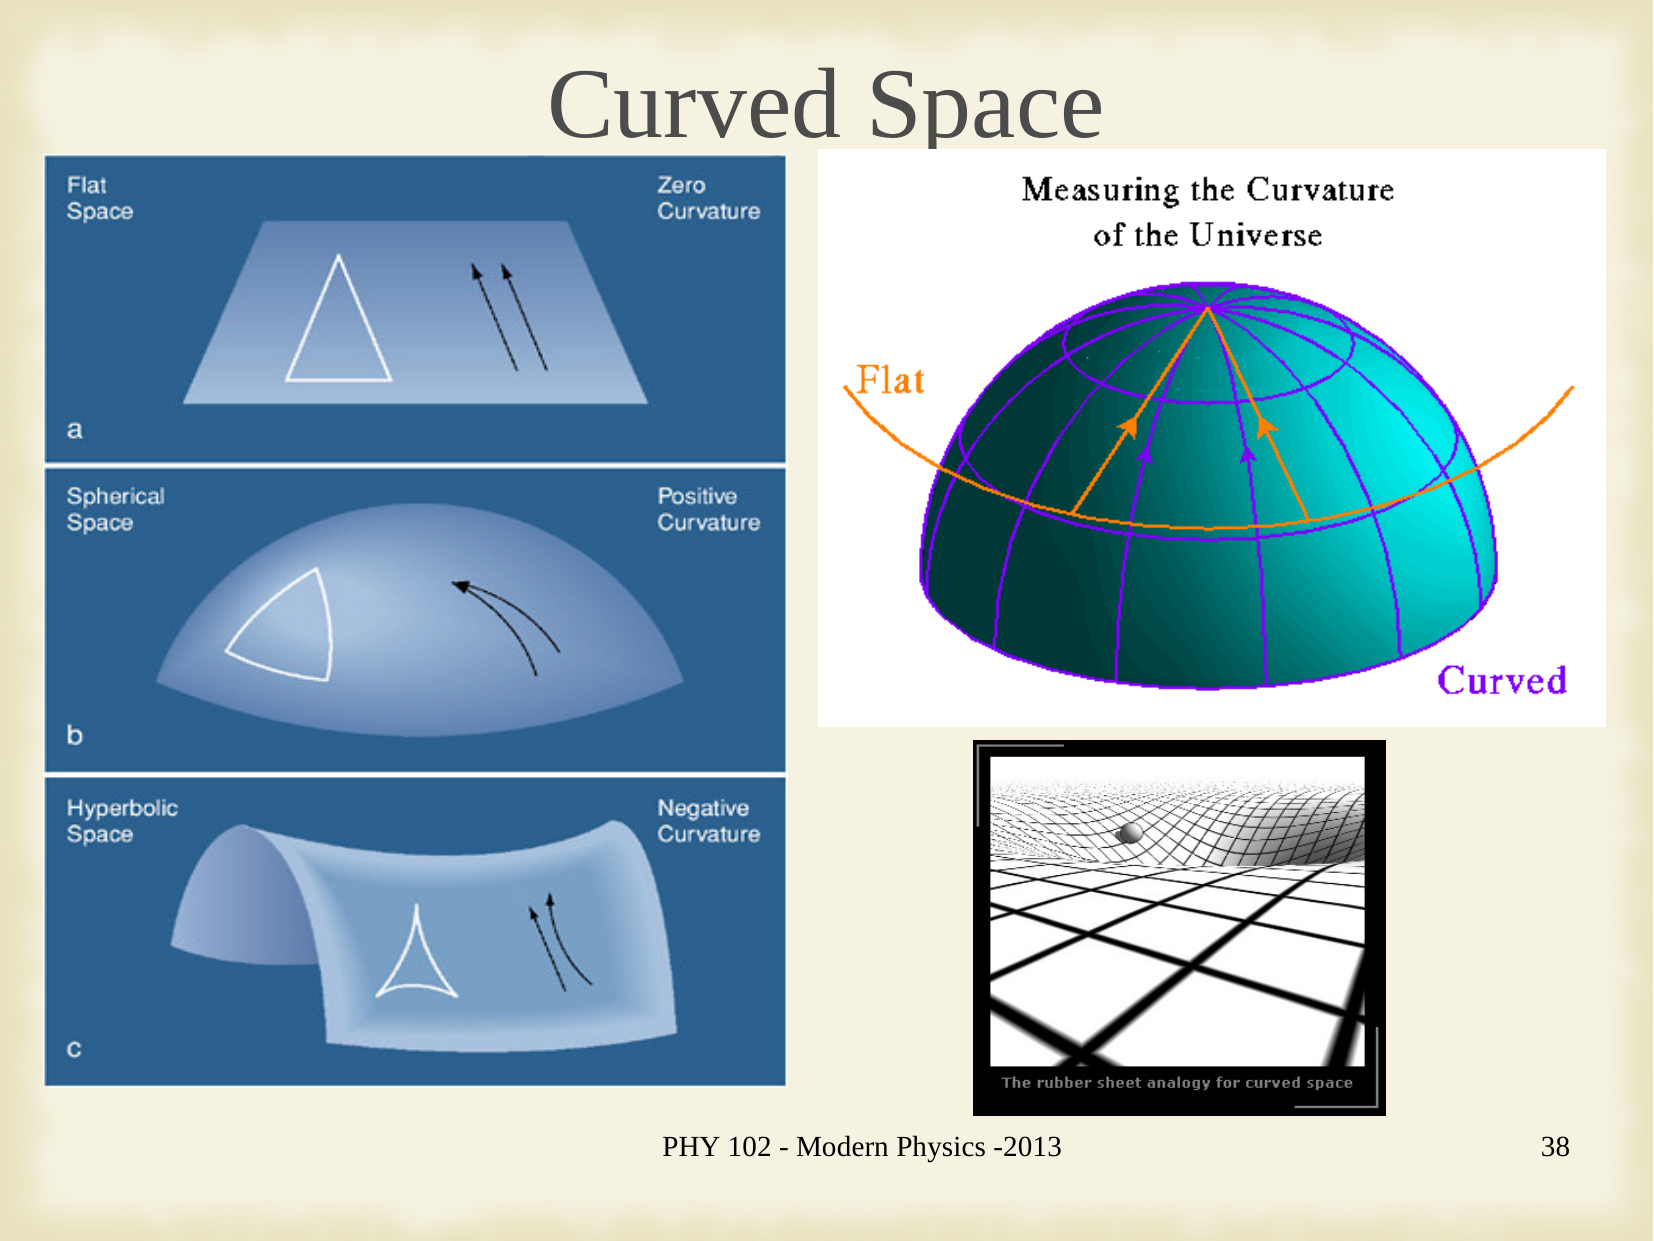

# Curved Space
PHY 102 - Modern Physics -2013
38